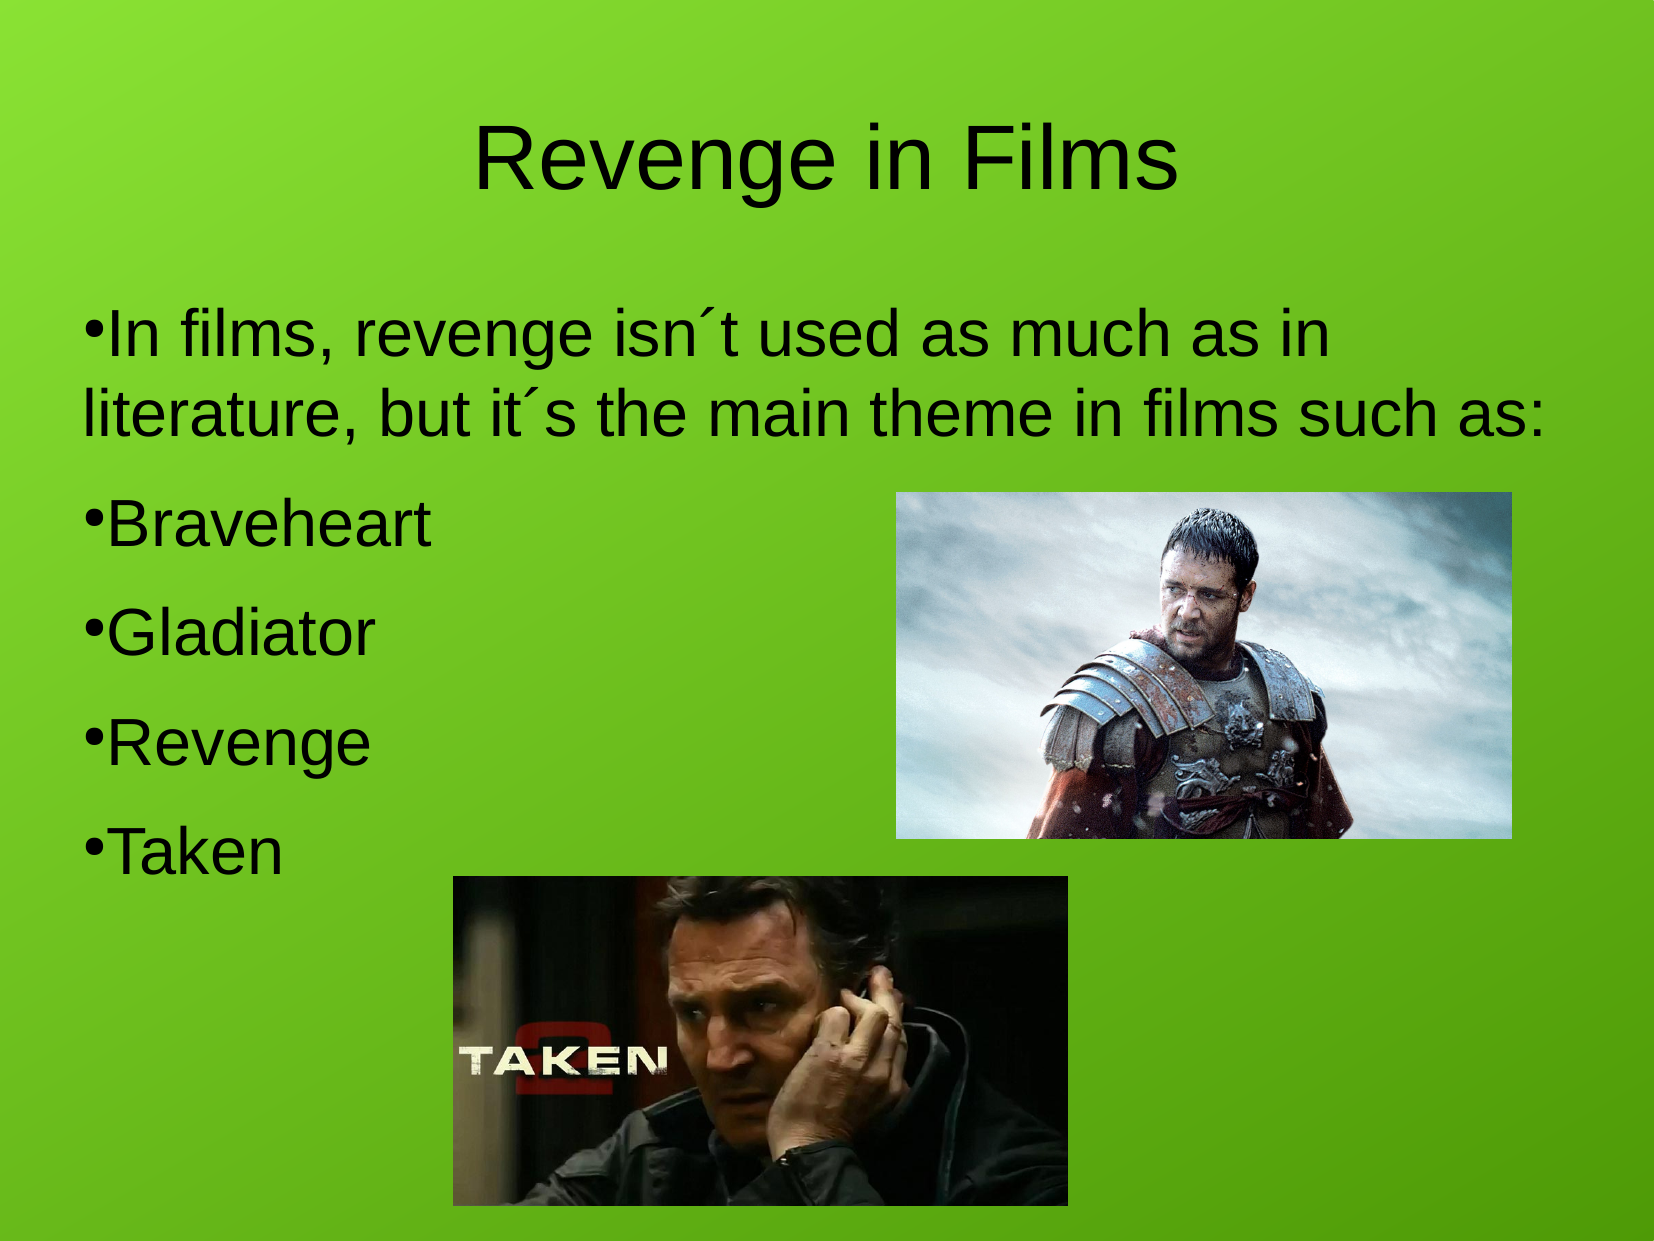

# Revenge in Films
In films, revenge isn´t used as much as in literature, but it´s the main theme in films such as:
Braveheart
Gladiator
Revenge
Taken